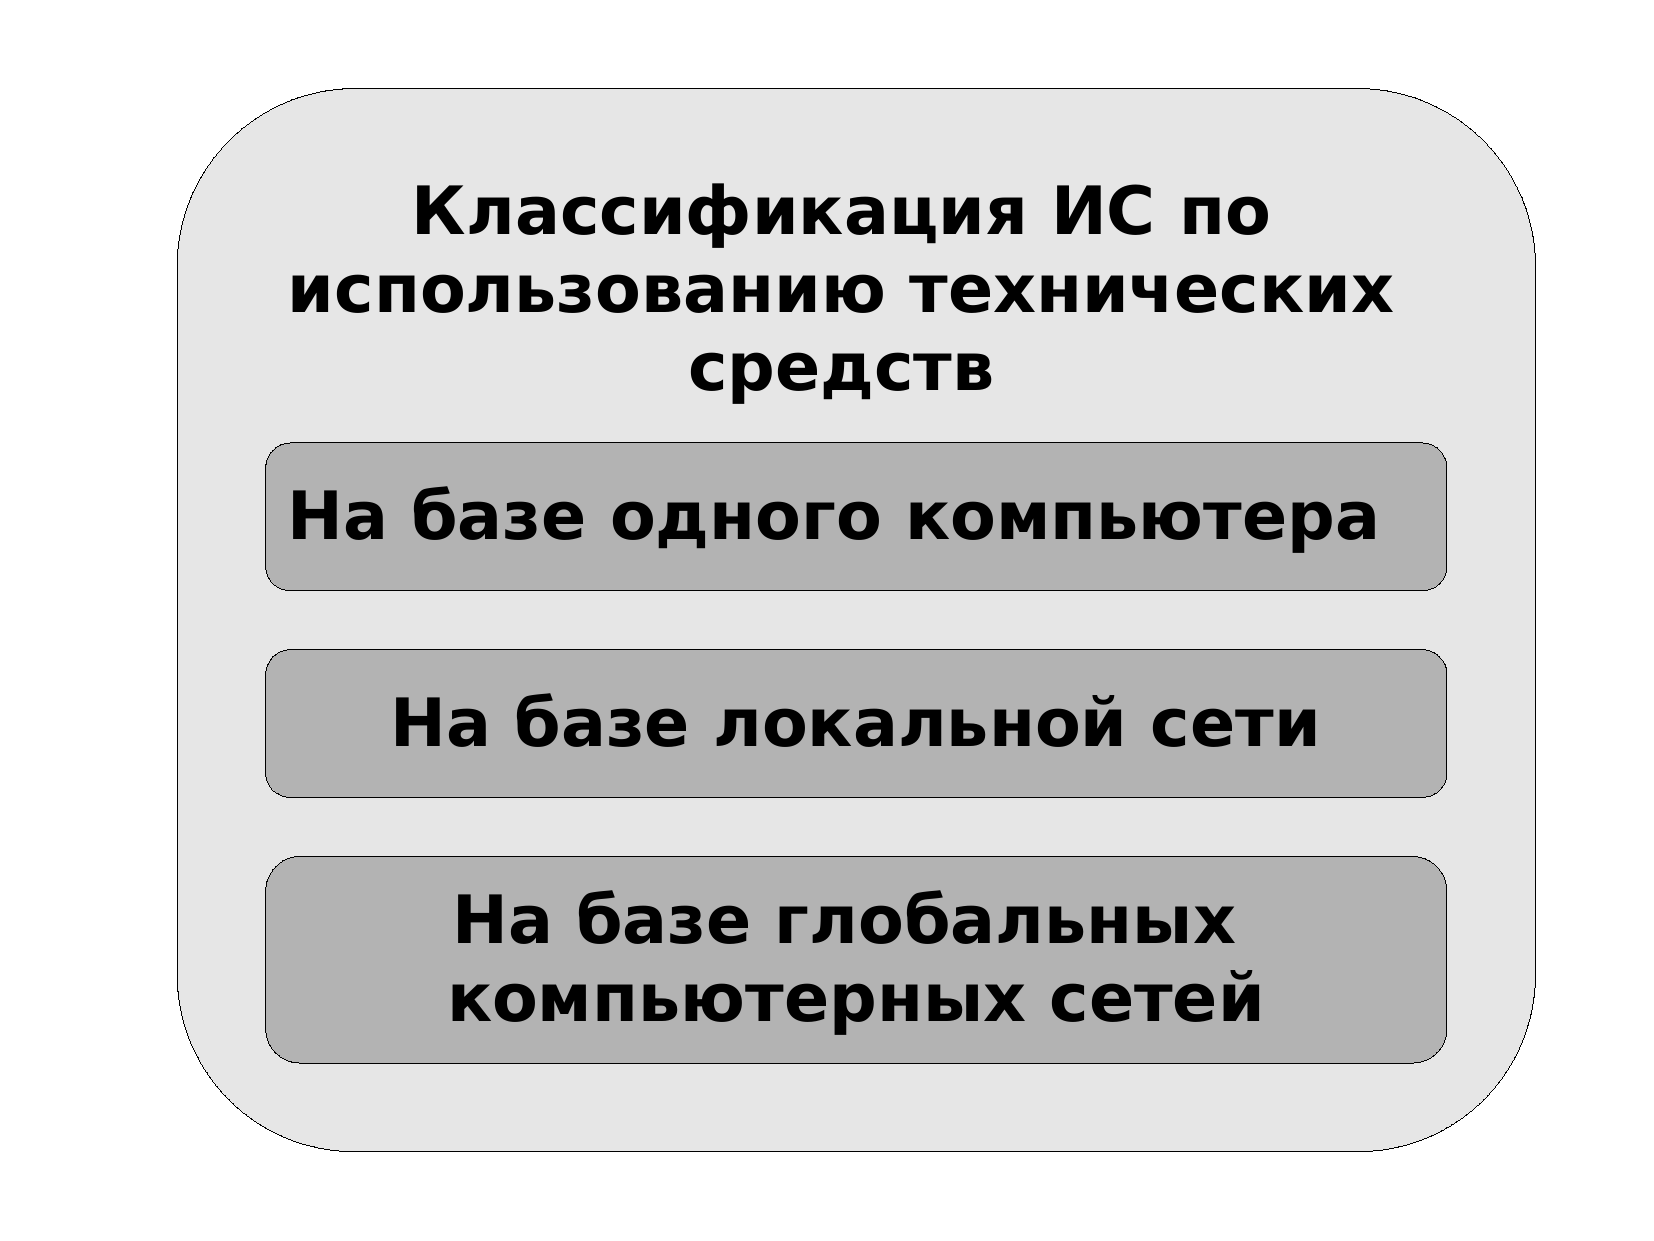

Классификация ИС по использованию технических средств
На базе одного компьютера
На базе локальной сети
На базе глобальных
компьютерных сетей